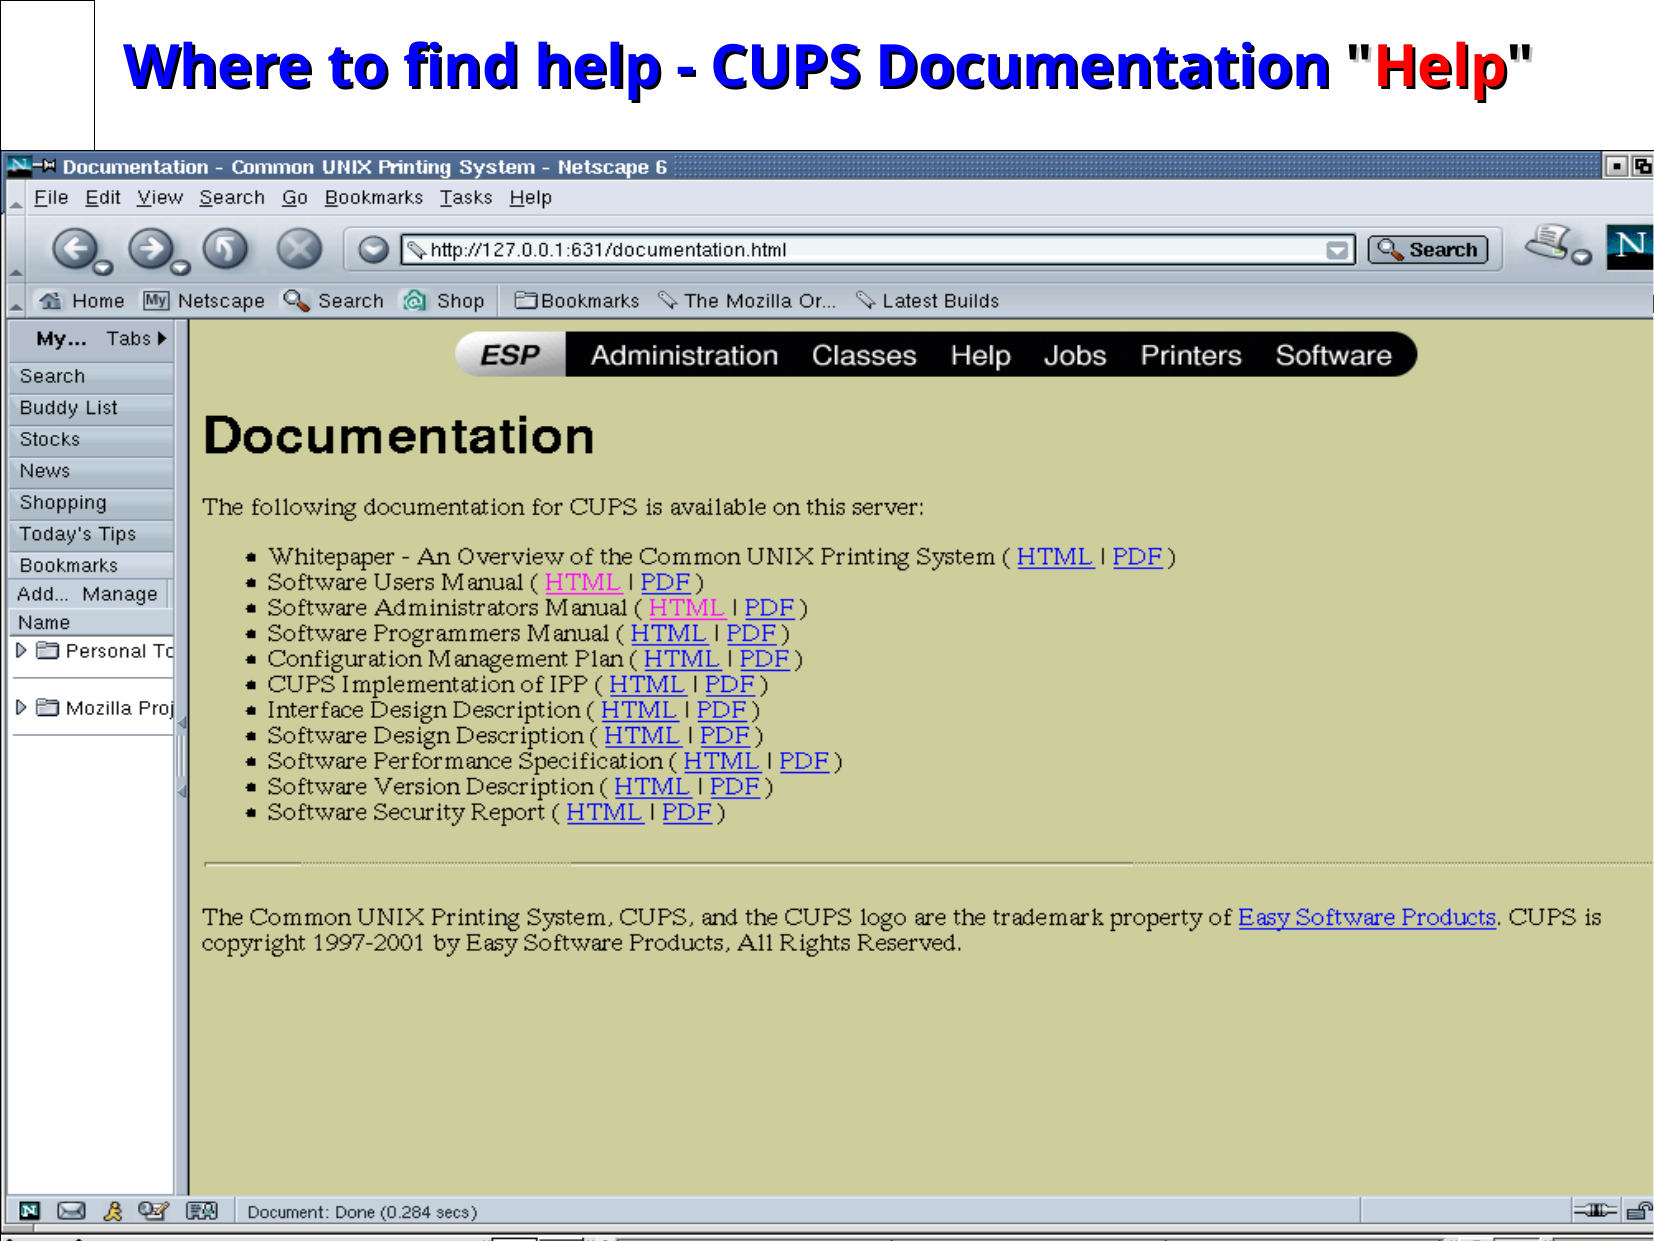

Where to find help - CUPS Documentation "Help"